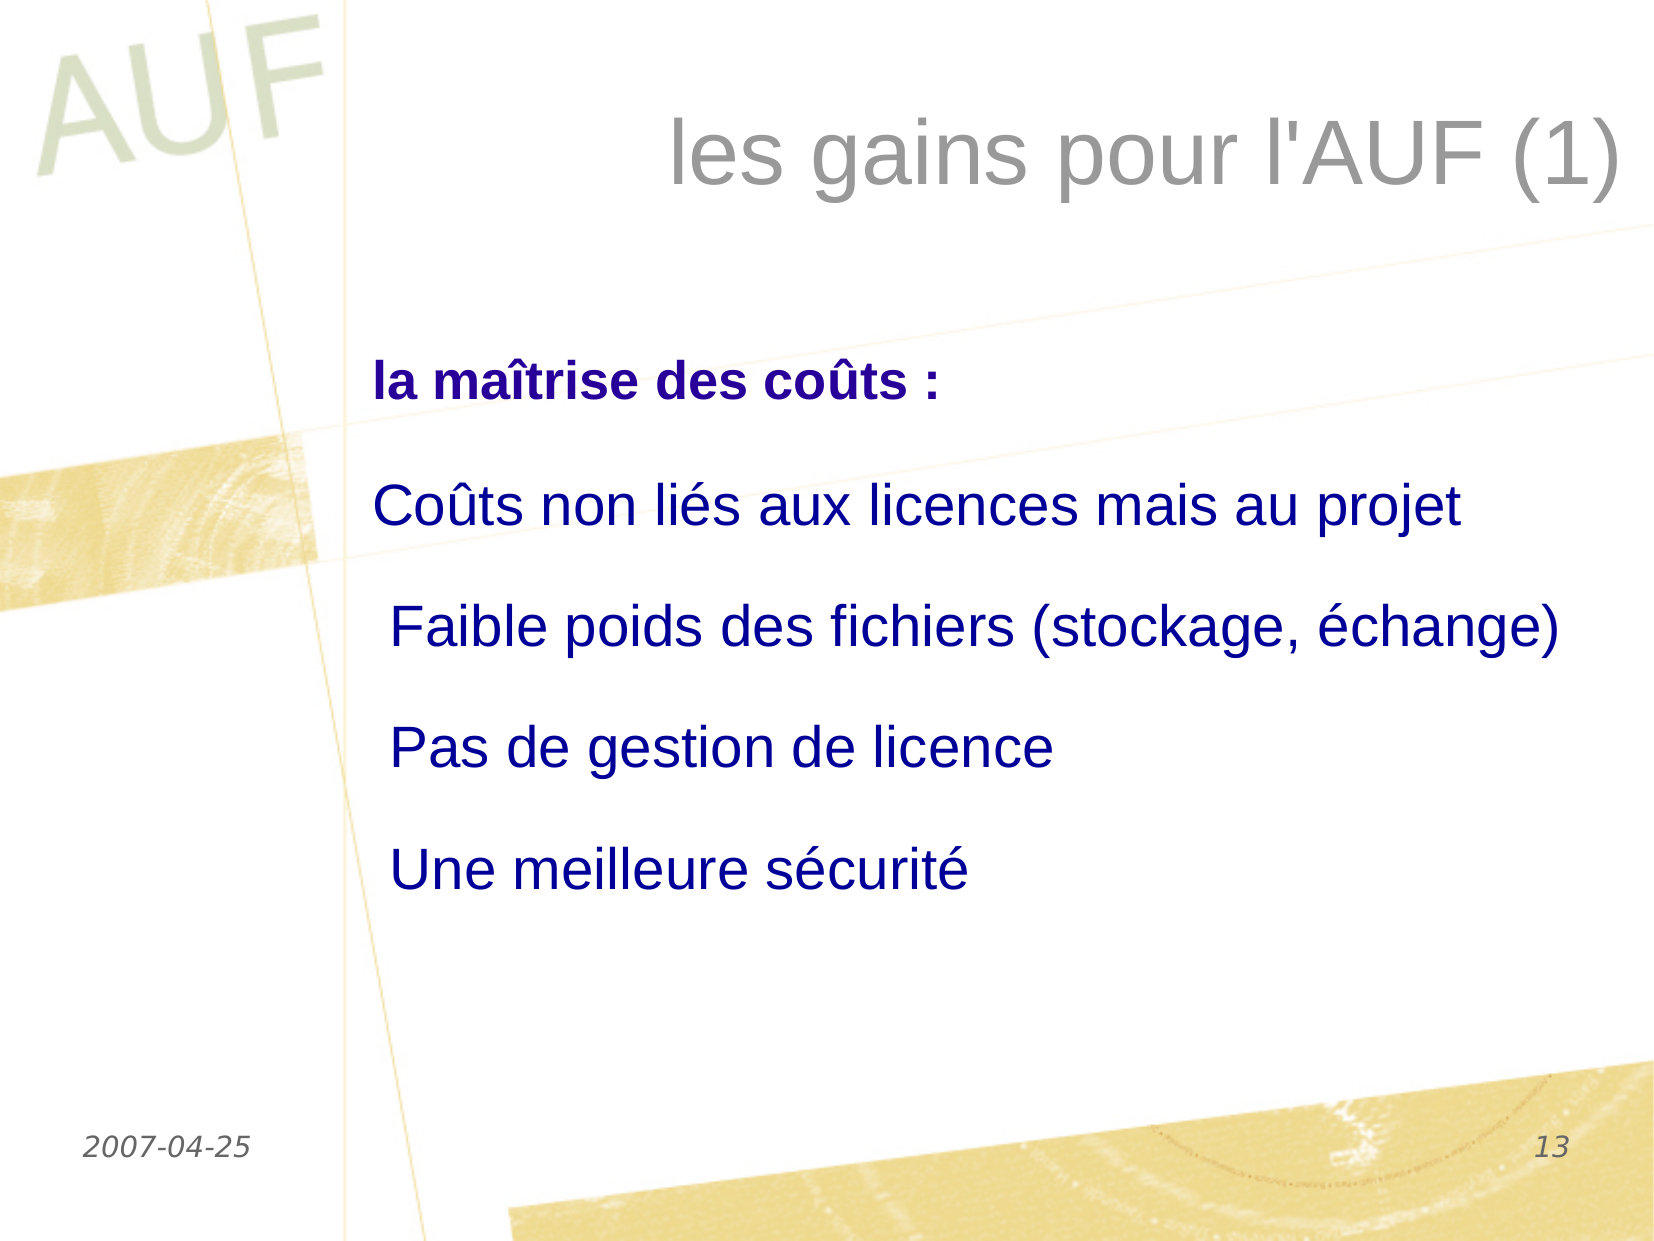

# les gains pour l'AUF (1)
la maîtrise des coûts :
Coûts non liés aux licences mais au projet
Faible poids des fichiers (stockage, échange)
Pas de gestion de licence
Une meilleure sécurité
2007-04-25
13